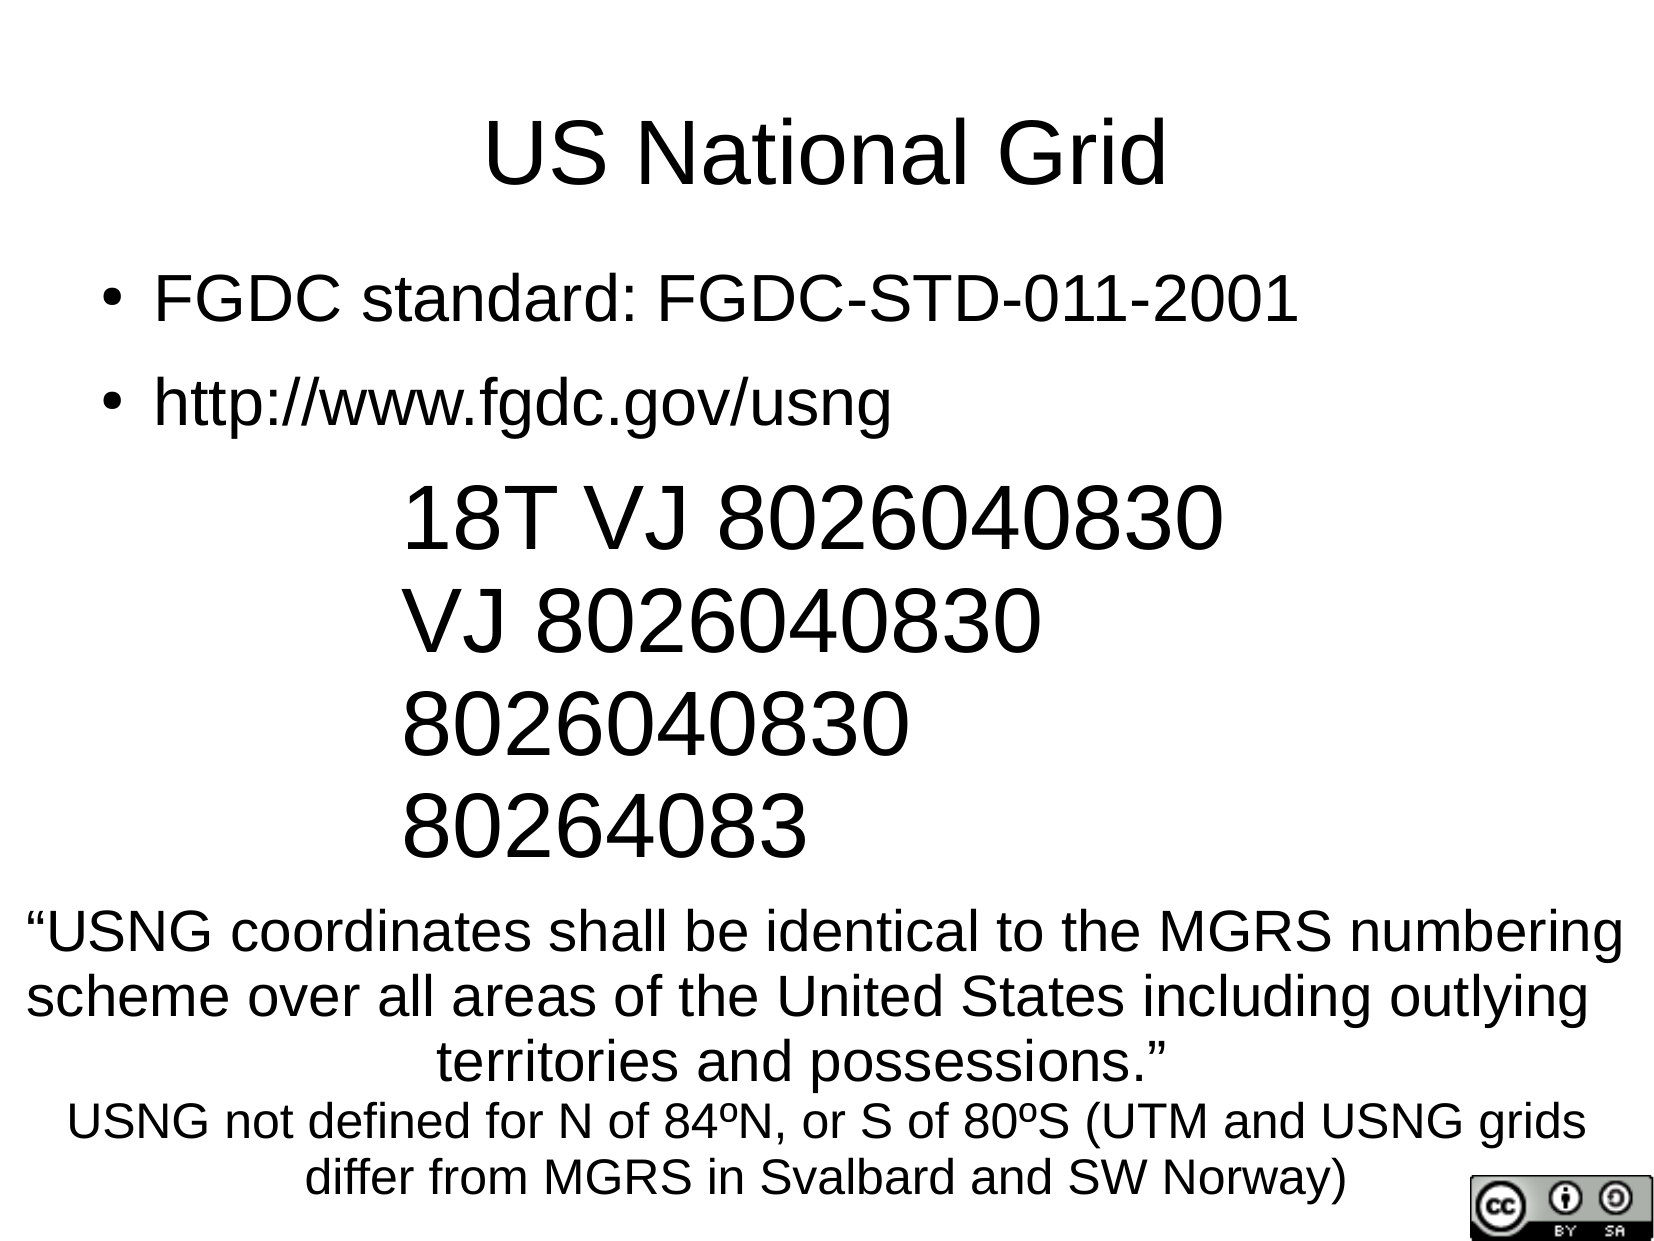

# US National Grid
FGDC standard: FGDC-STD-011-2001
http://www.fgdc.gov/usng
18T VJ 8026040830
VJ 8026040830
8026040830
80264083
“USNG coordinates shall be identical to the MGRS numbering
scheme over all areas of the United States including outlying
territories and possessions.”
USNG not defined for N of 84ºN, or S of 80ºS (UTM and USNG grids differ from MGRS in Svalbard and SW Norway)